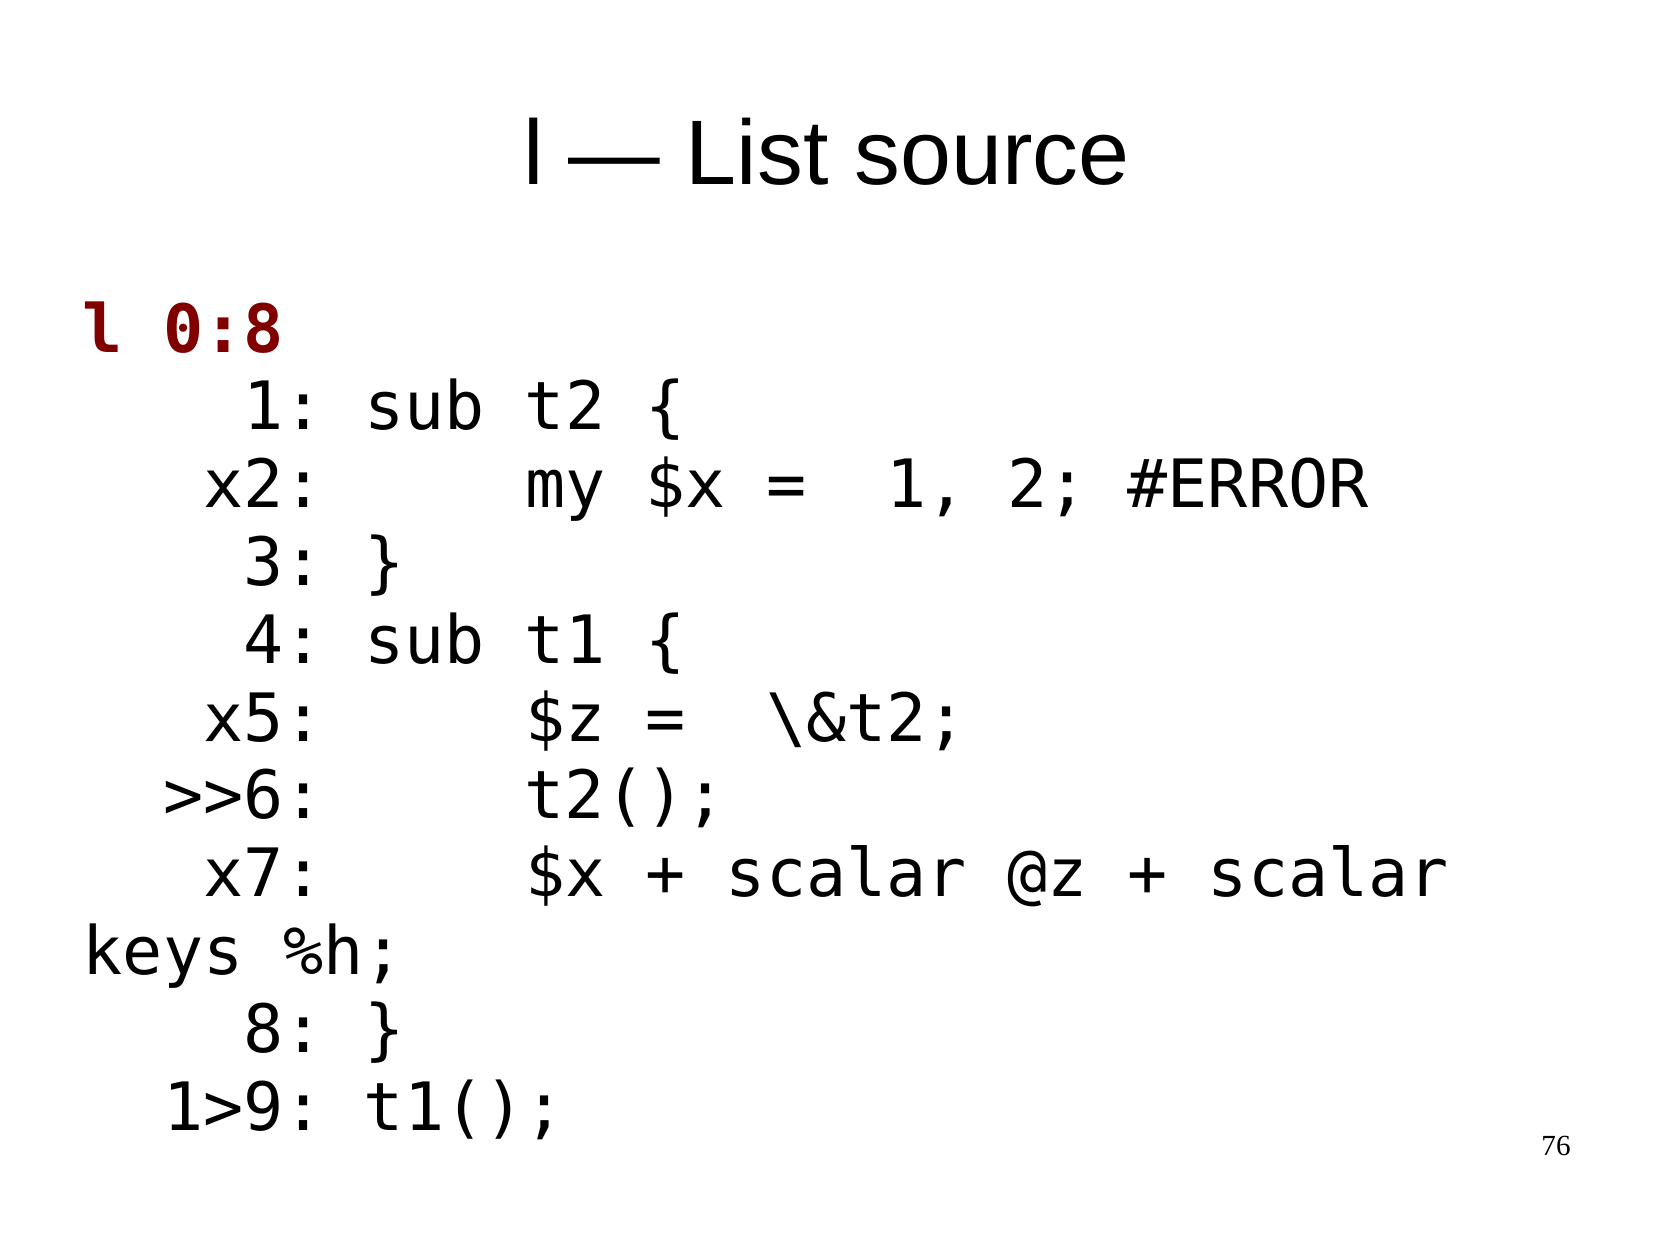

# l — List source
l 0:8
 1: sub t2 {
 x2: my $x = 1, 2; #ERROR
 3: }
 4: sub t1 {
 x5: $z = \&t2;
 >>6: t2();
 x7: $x + scalar @z + scalar keys %h;
 8: }
 1>9: t1();
76